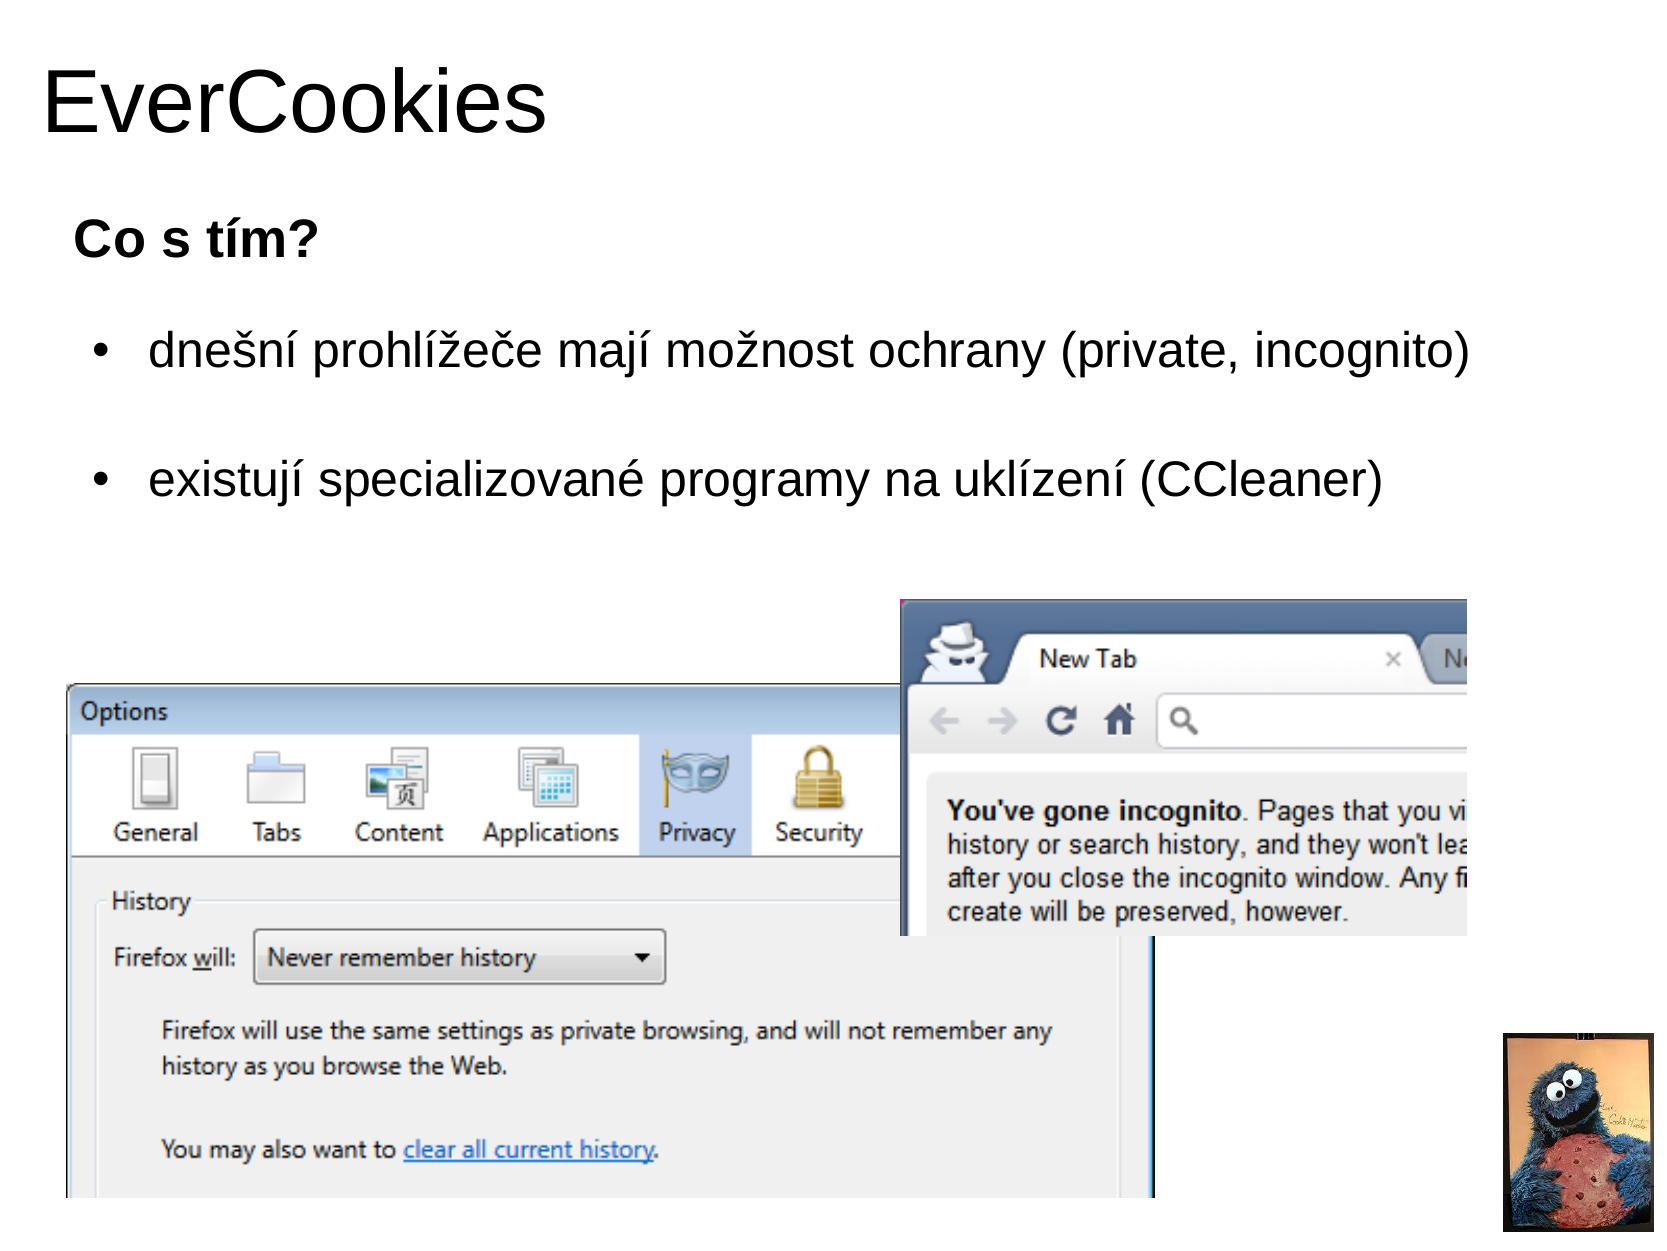

# EverCookies
Co s tím?
dnešní prohlížeče mají možnost ochrany (private, incognito)
existují specializované programy na uklízení (CCleaner)